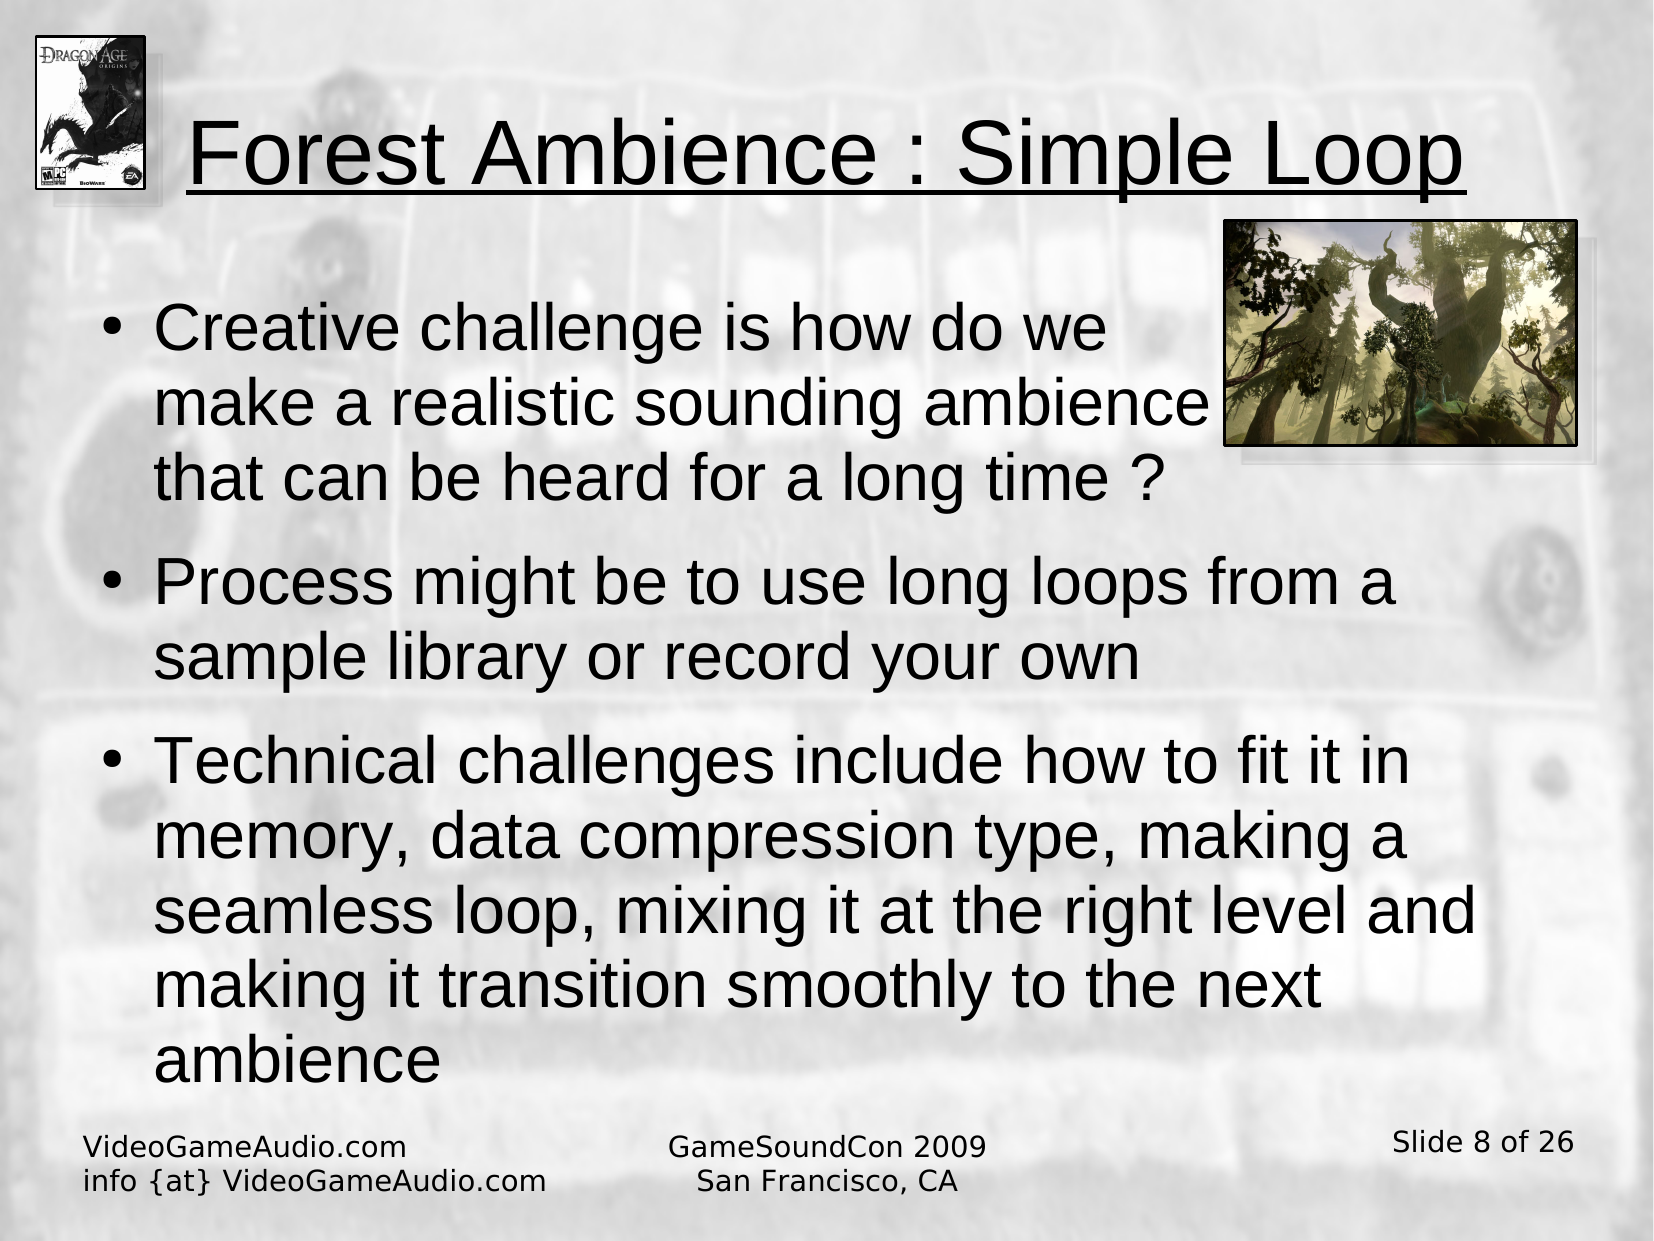

# Forest Ambience : Simple Loop
Creative challenge is how do we 					make a realistic sounding ambience 				that can be heard for a long time ?
Process might be to use long loops from a sample library or record your own
Technical challenges include how to fit it in memory, data compression type, making a seamless loop, mixing it at the right level and making it transition smoothly to the next ambience
8